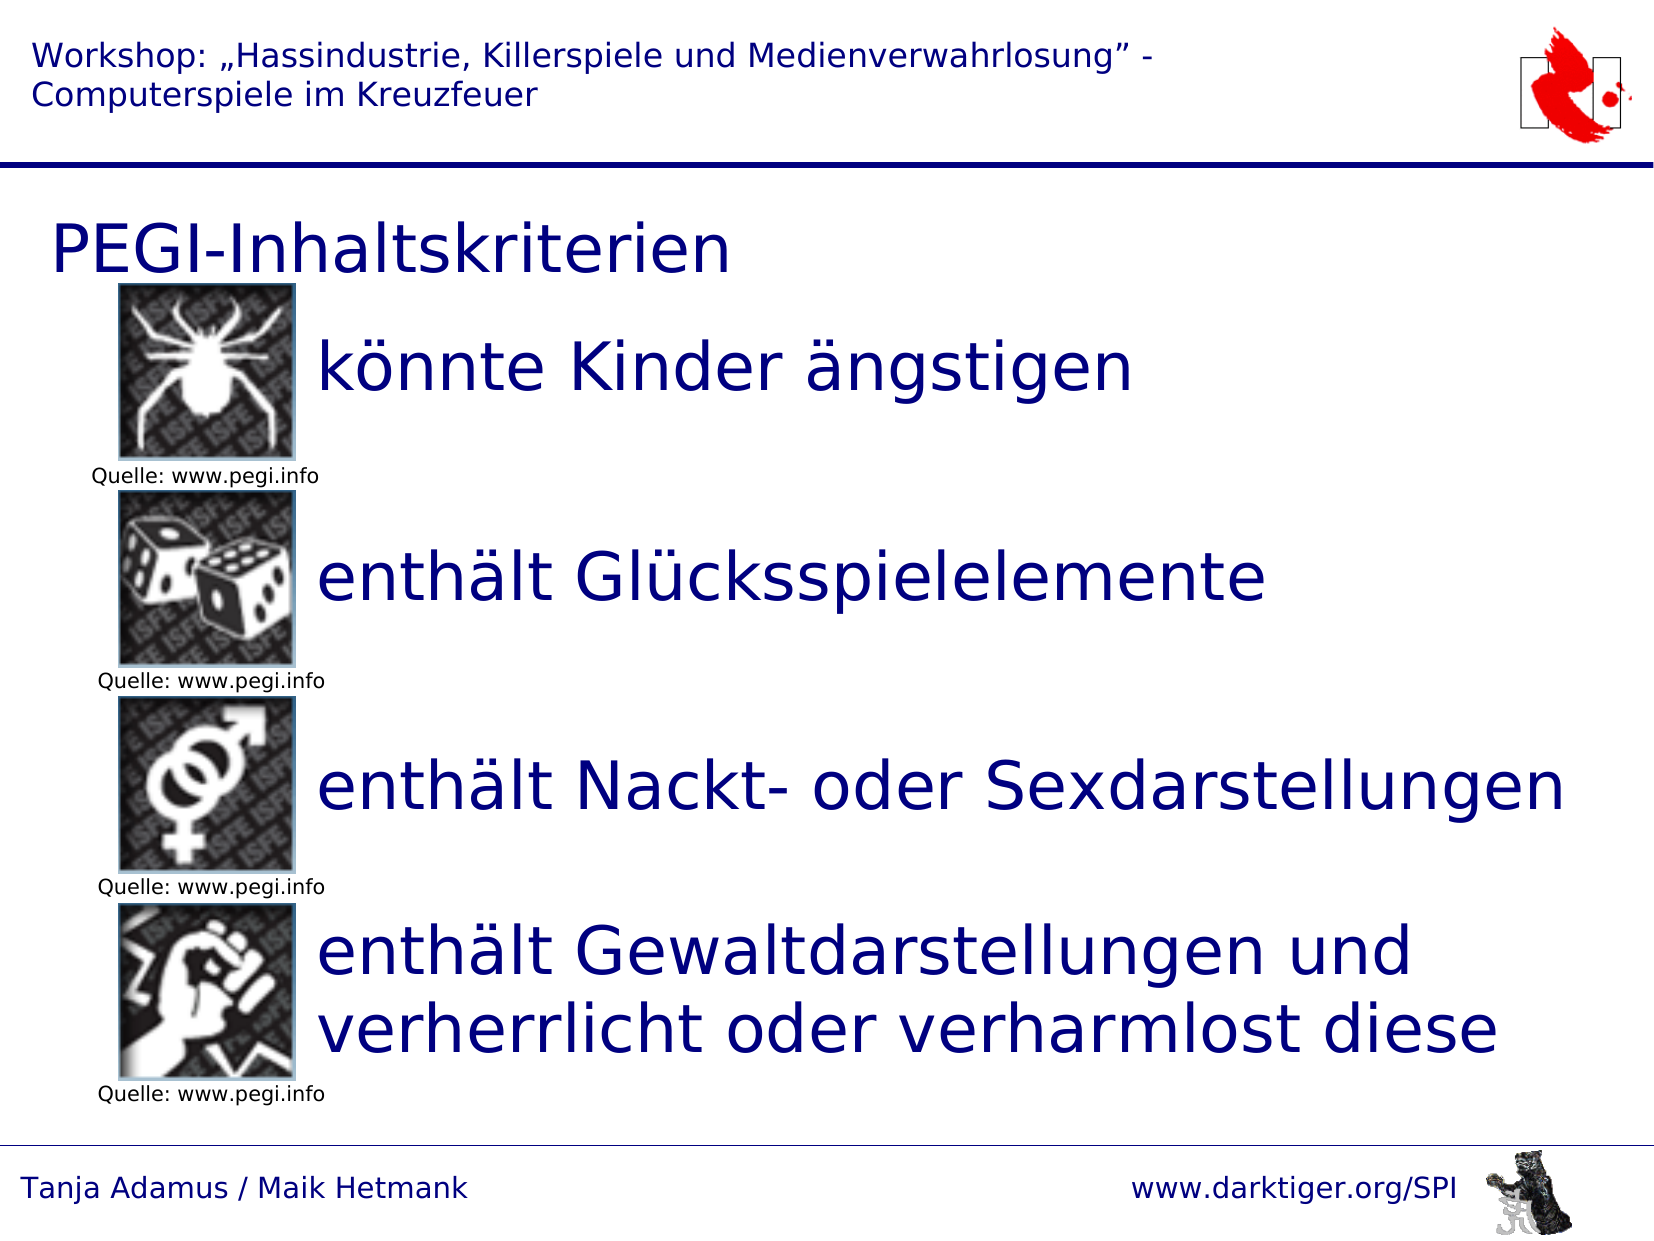

Workshop: „Hassindustrie, Killerspiele und Medienverwahrlosung” - Computerspiele im Kreuzfeuer
PEGI-Inhaltskriterien
könnte Kinder ängstigen
Quelle: www.pegi.info
enthält Glücksspielelemente
Quelle: www.pegi.info
enthält Nackt- oder Sexdarstellungen
Quelle: www.pegi.info
enthält Gewaltdarstellungen und verherrlicht oder verharmlost diese
Quelle: www.pegi.info